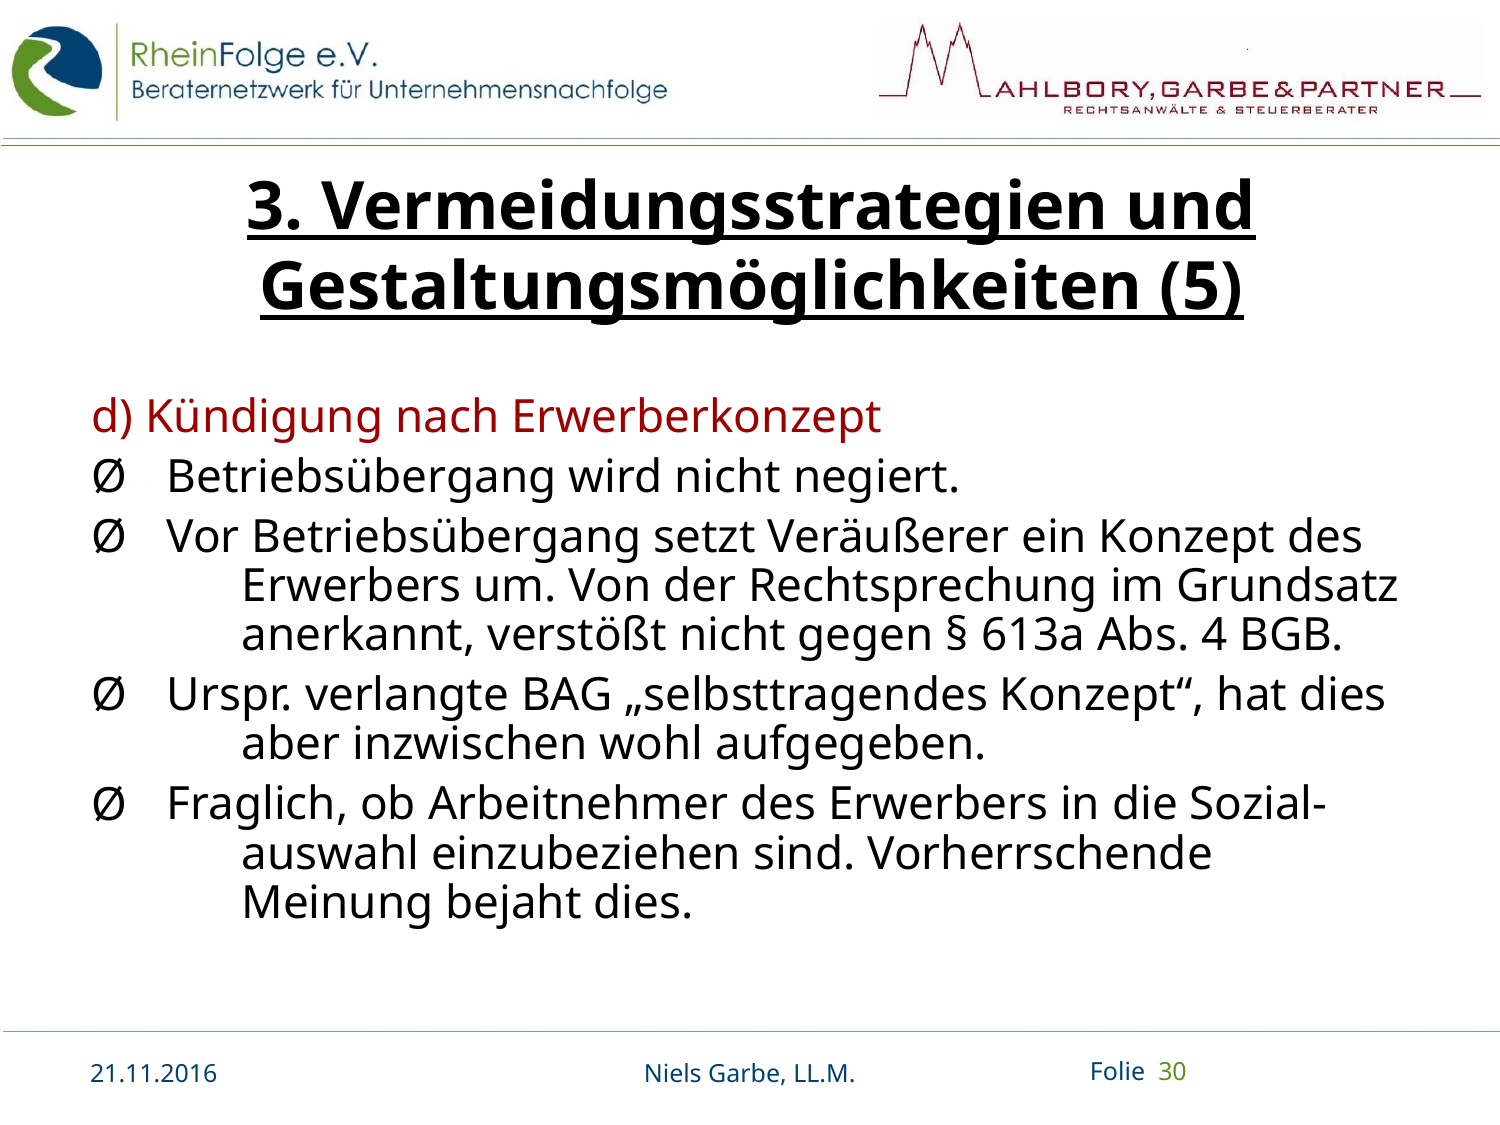

# 3. Vermeidungsstrategien und Gestaltungsmöglichkeiten (5)
d) Kündigung nach Erwerberkonzept
Betriebsübergang wird nicht negiert.
Vor Betriebsübergang setzt Veräußerer ein Konzept des Erwerbers um. Von der Rechtsprechung im Grundsatz anerkannt, verstößt nicht gegen § 613a Abs. 4 BGB.
Urspr. verlangte BAG „selbsttragendes Konzept“, hat dies aber inzwischen wohl aufgegeben.
Fraglich, ob Arbeitnehmer des Erwerbers in die Sozial-auswahl einzubeziehen sind. Vorherrschende Meinung bejaht dies.
21.11.2016
Niels Garbe, LL.M.
Folie